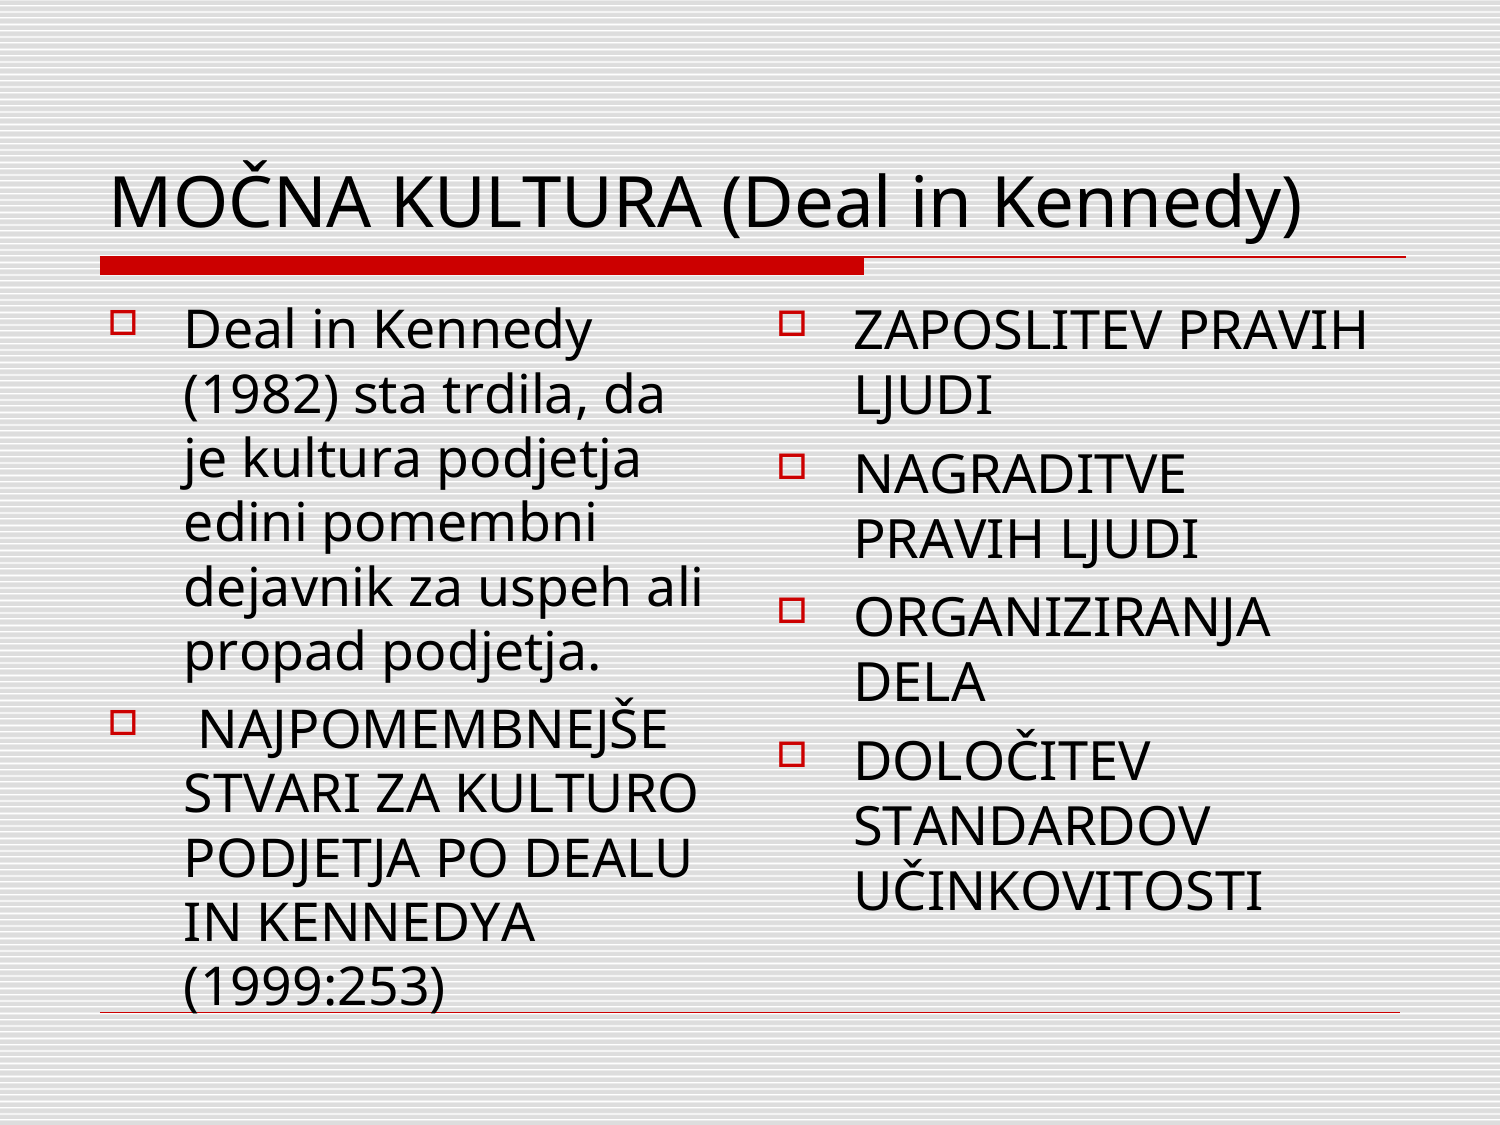

# MOČNA KULTURA (Deal in Kennedy)
Deal in Kennedy (1982) sta trdila, da je kultura podjetja edini pomembni dejavnik za uspeh ali propad podjetja.
 NAJPOMEMBNEJŠE STVARI ZA KULTURO PODJETJA PO DEALU IN KENNEDYA (1999:253)
ZAPOSLITEV PRAVIH LJUDI
NAGRADITVE PRAVIH LJUDI
ORGANIZIRANJA DELA
DOLOČITEV STANDARDOV UČINKOVITOSTI